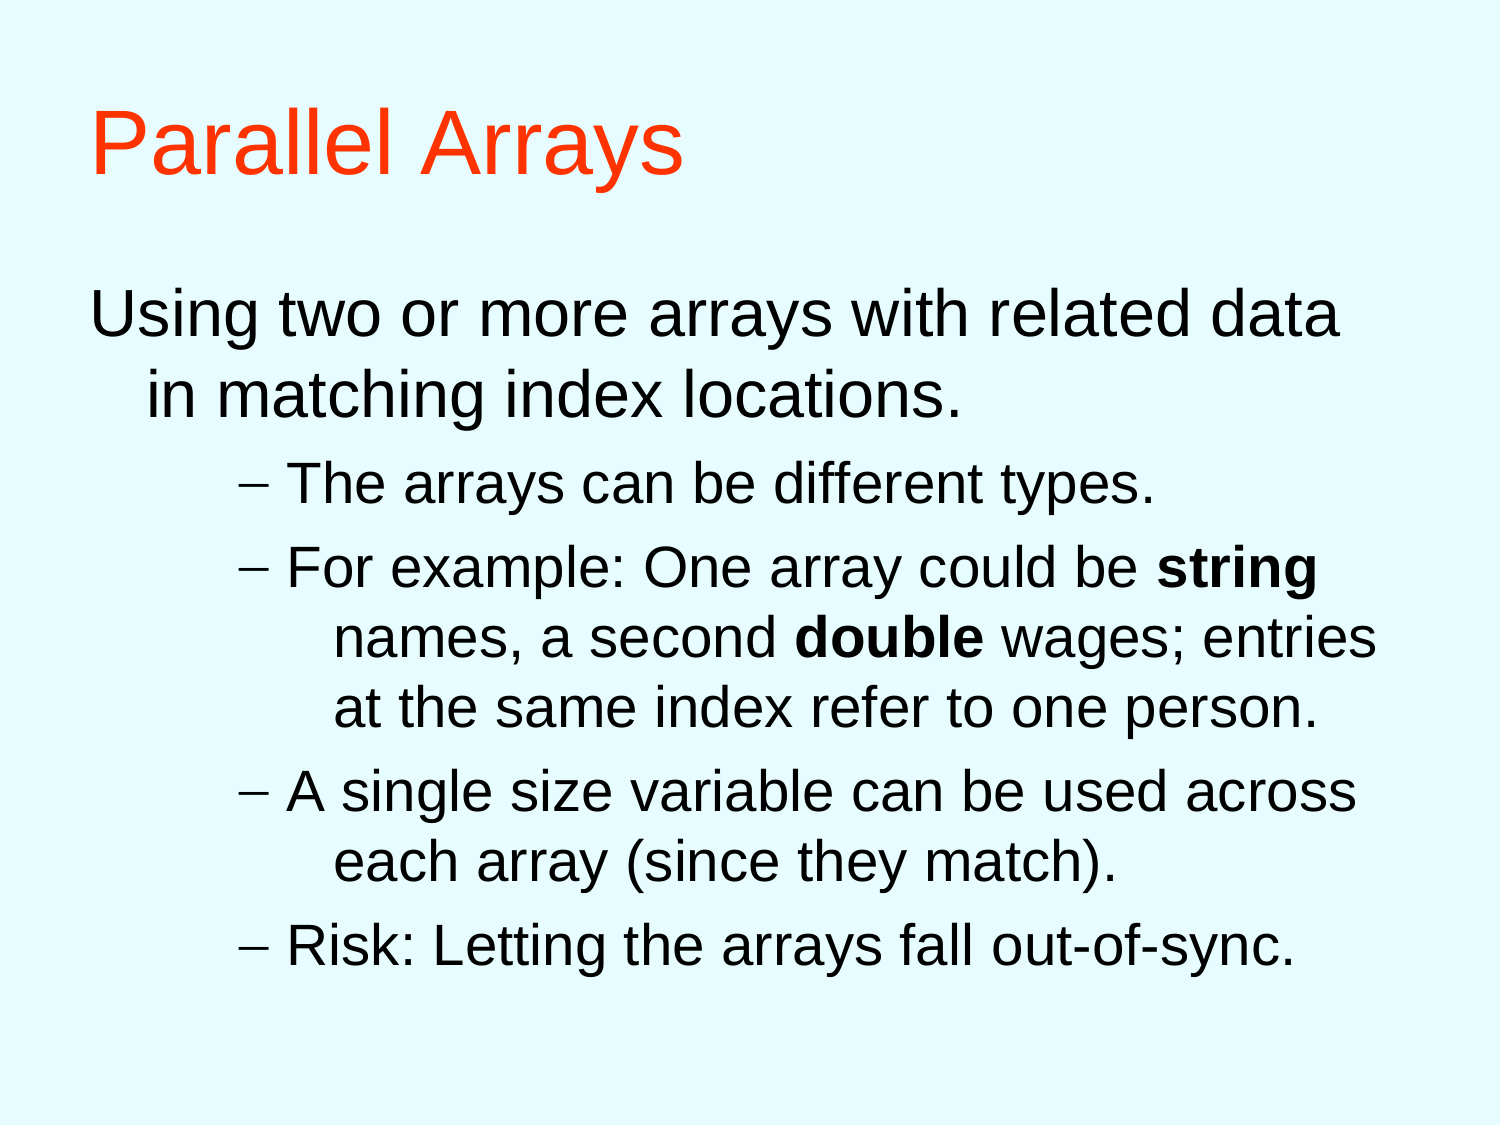

# Parallel Arrays
Using two or more arrays with related data in matching index locations.
The arrays can be different types.
For example: One array could be string names, a second double wages; entries at the same index refer to one person.
A single size variable can be used across each array (since they match).
Risk: Letting the arrays fall out-of-sync.